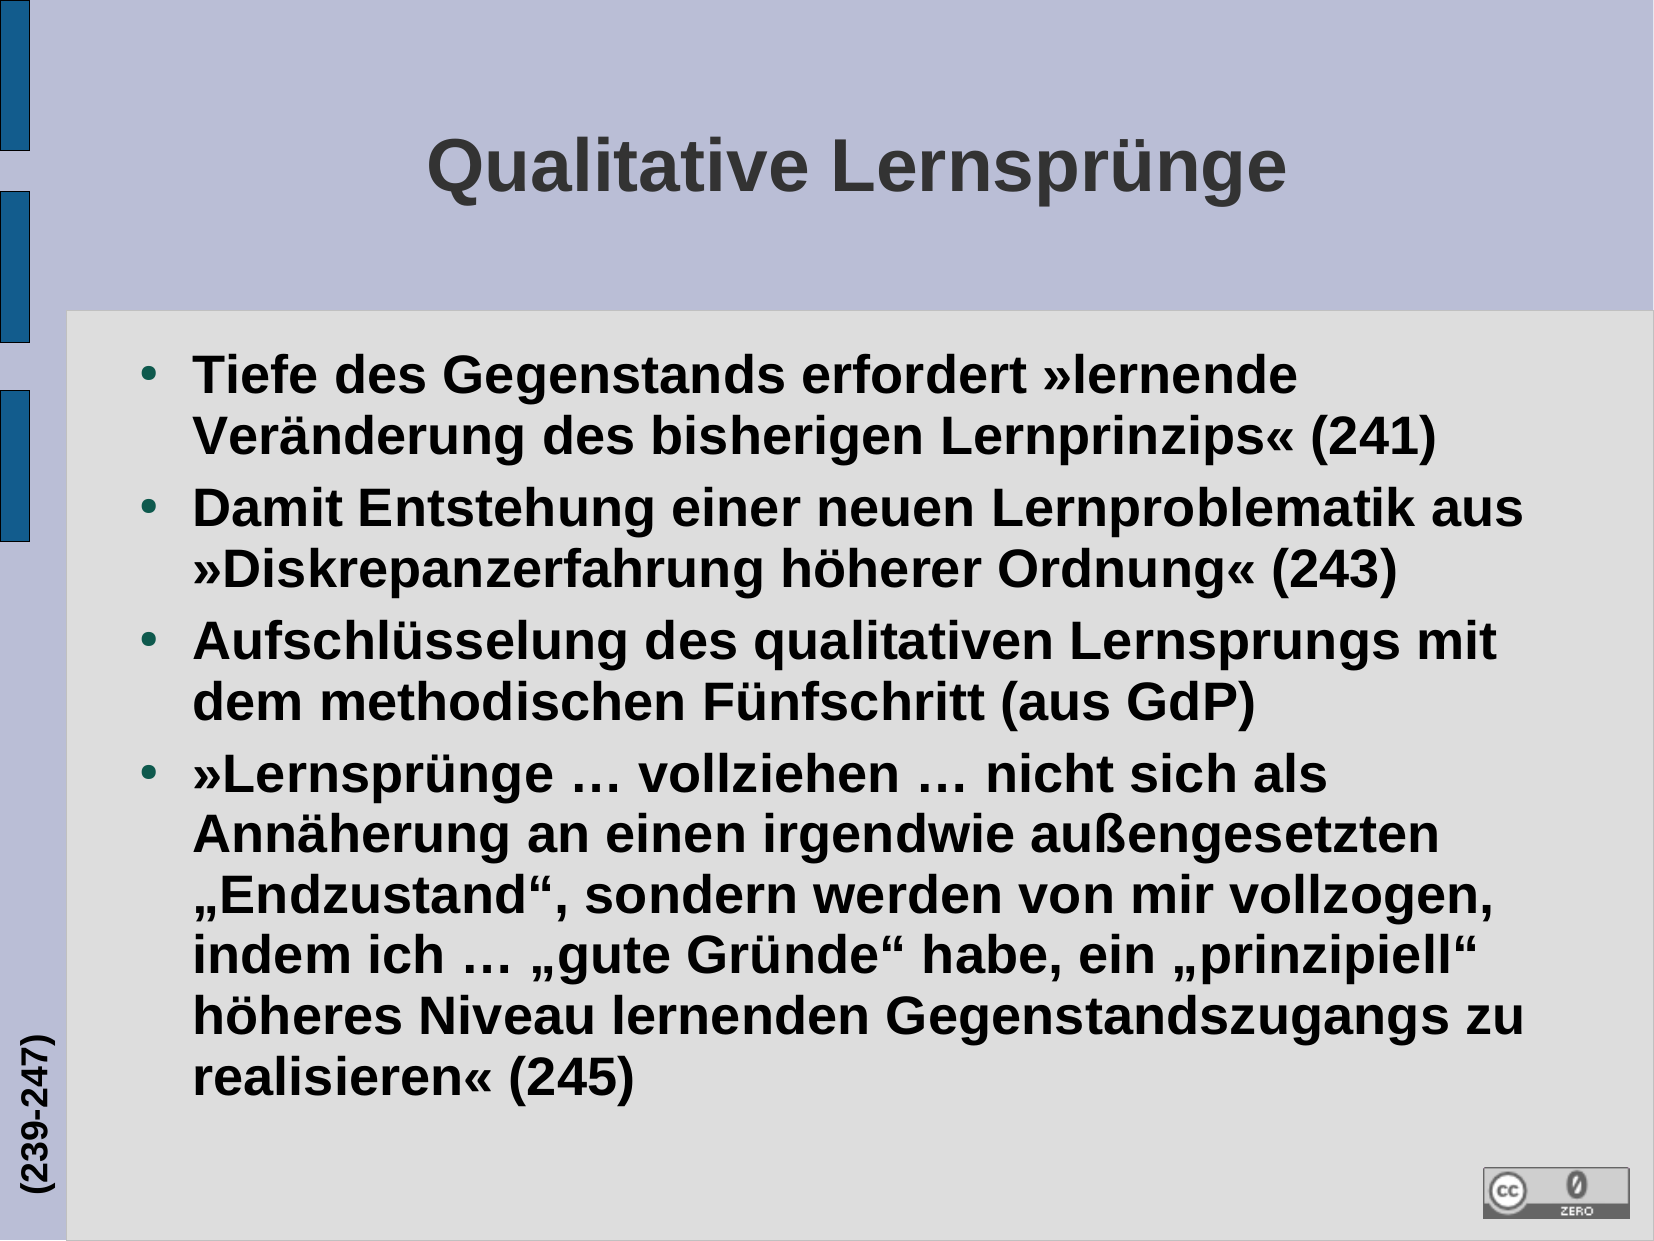

# Qualitative Lernsprünge
Tiefe des Gegenstands erfordert »lernende Veränderung des bisherigen Lernprinzips« (241)
Damit Entstehung einer neuen Lernproblematik aus »Diskrepanzerfahrung höherer Ordnung« (243)
Aufschlüsselung des qualitativen Lernsprungs mit dem methodischen Fünfschritt (aus GdP)
»Lernsprünge … vollziehen … nicht sich als Annäherung an einen irgendwie außengesetzten „Endzustand“, sondern werden von mir vollzogen, indem ich … „gute Gründe“ habe, ein „prinzipiell“ höheres Niveau lernenden Gegenstandszugangs zu realisieren« (245)
(239-247)